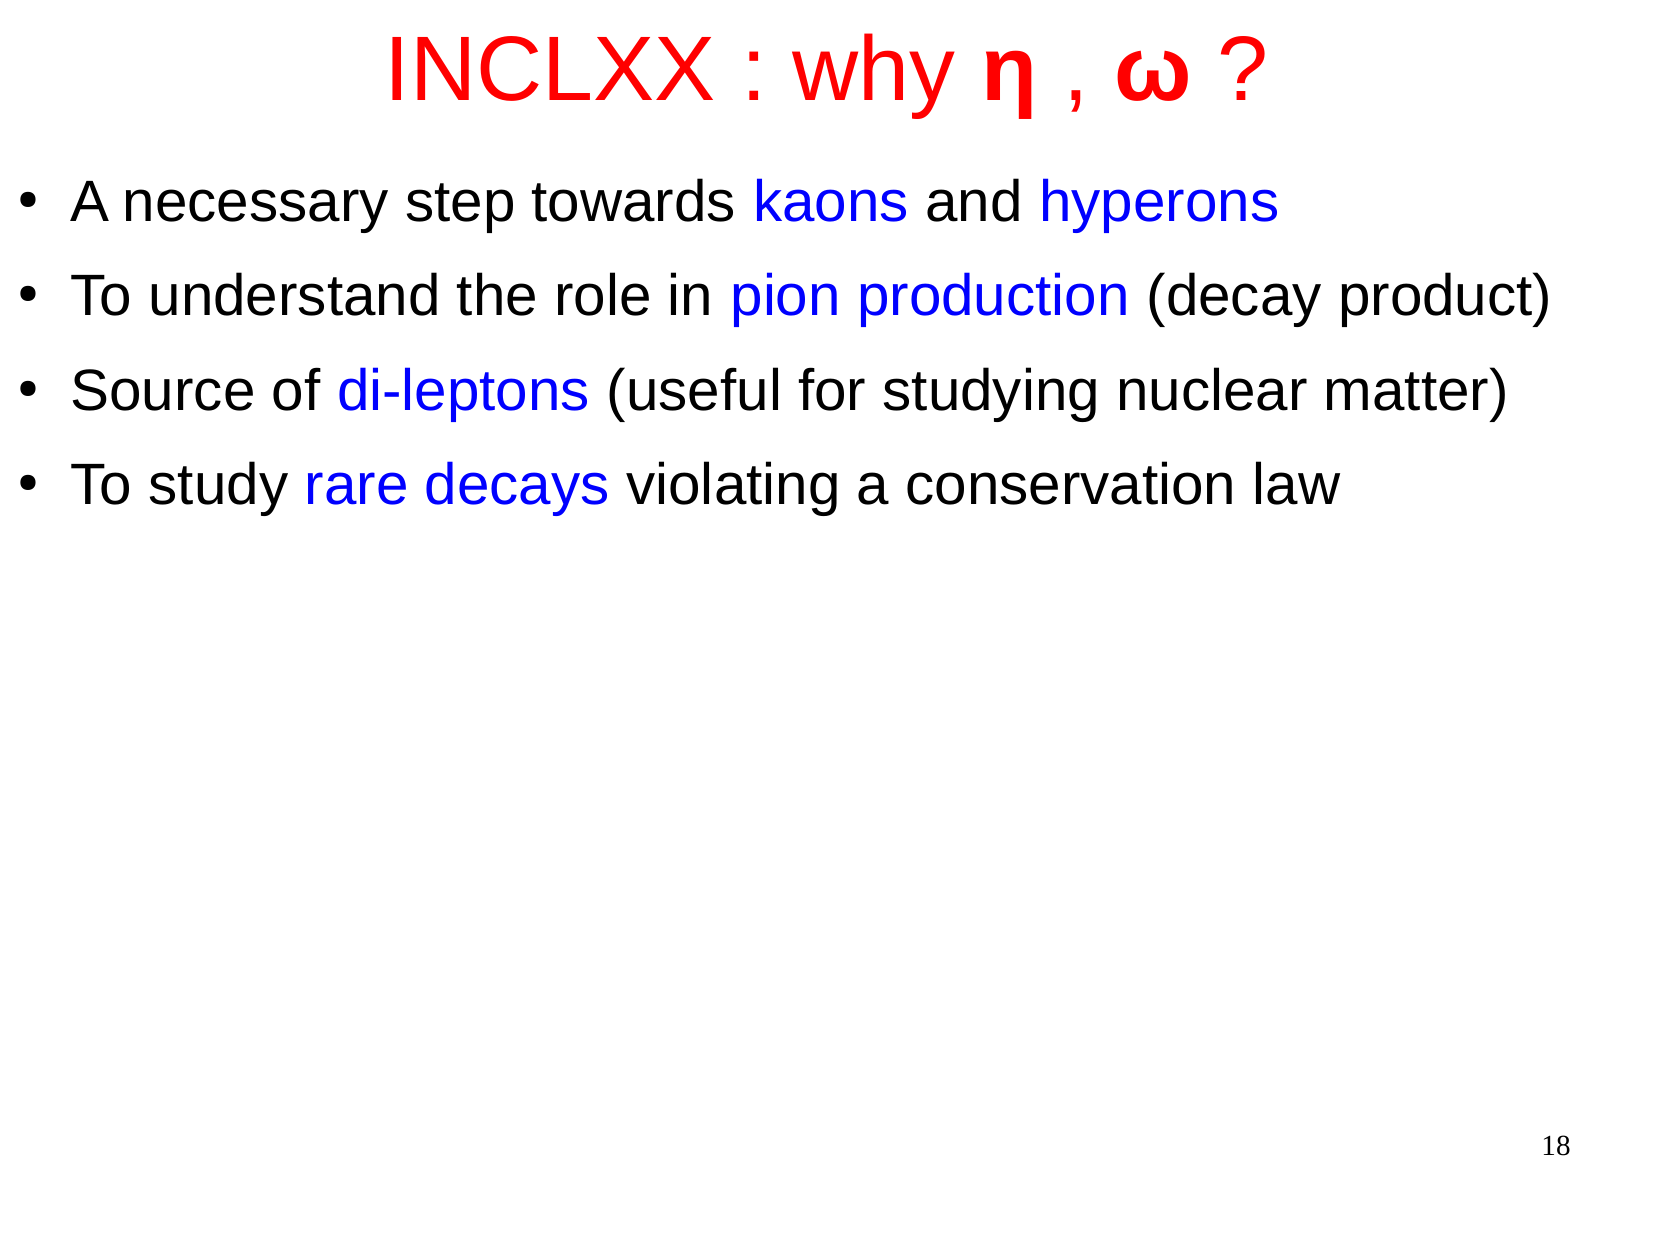

# INCLXX : why η , ω ?
A necessary step towards kaons and hyperons
To understand the role in pion production (decay product)
Source of di-leptons (useful for studying nuclear matter)
To study rare decays violating a conservation law
18